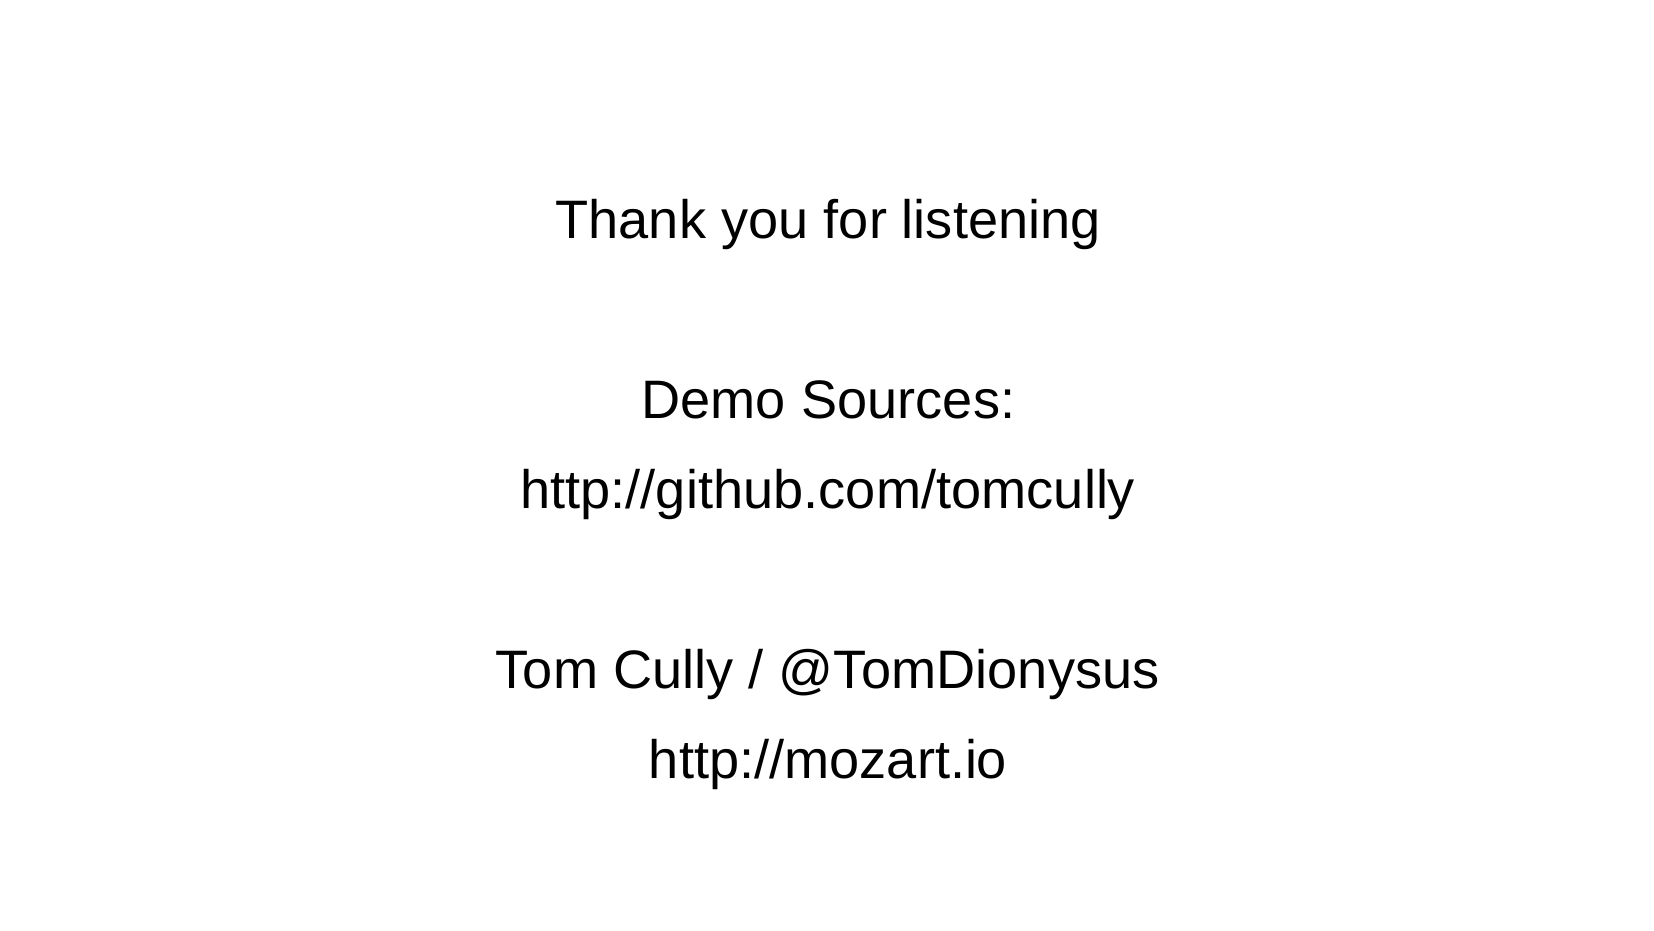

# Thank you for listening
Demo Sources:
http://github.com/tomcully
Tom Cully / @TomDionysus
http://mozart.io